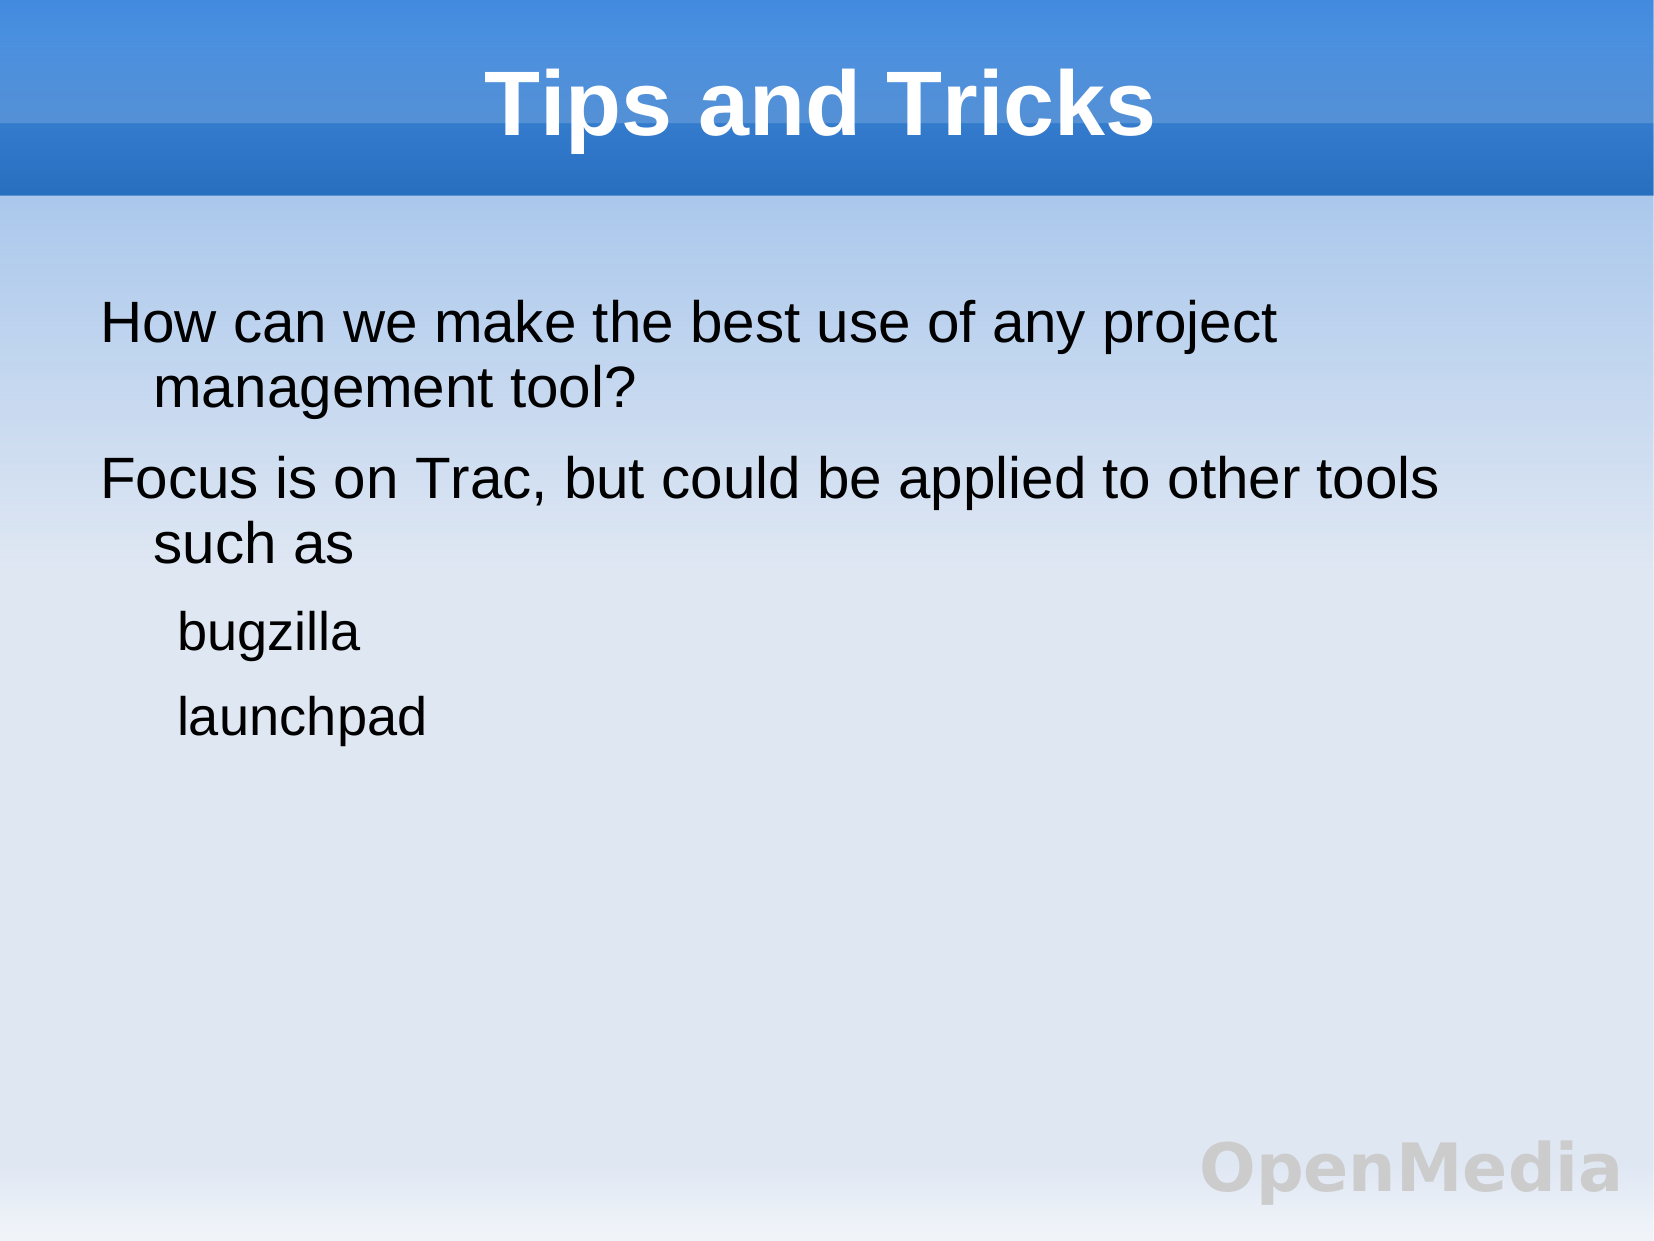

# Tips and Tricks
How can we make the best use of any project management tool?
Focus is on Trac, but could be applied to other tools such as
bugzilla
launchpad
22